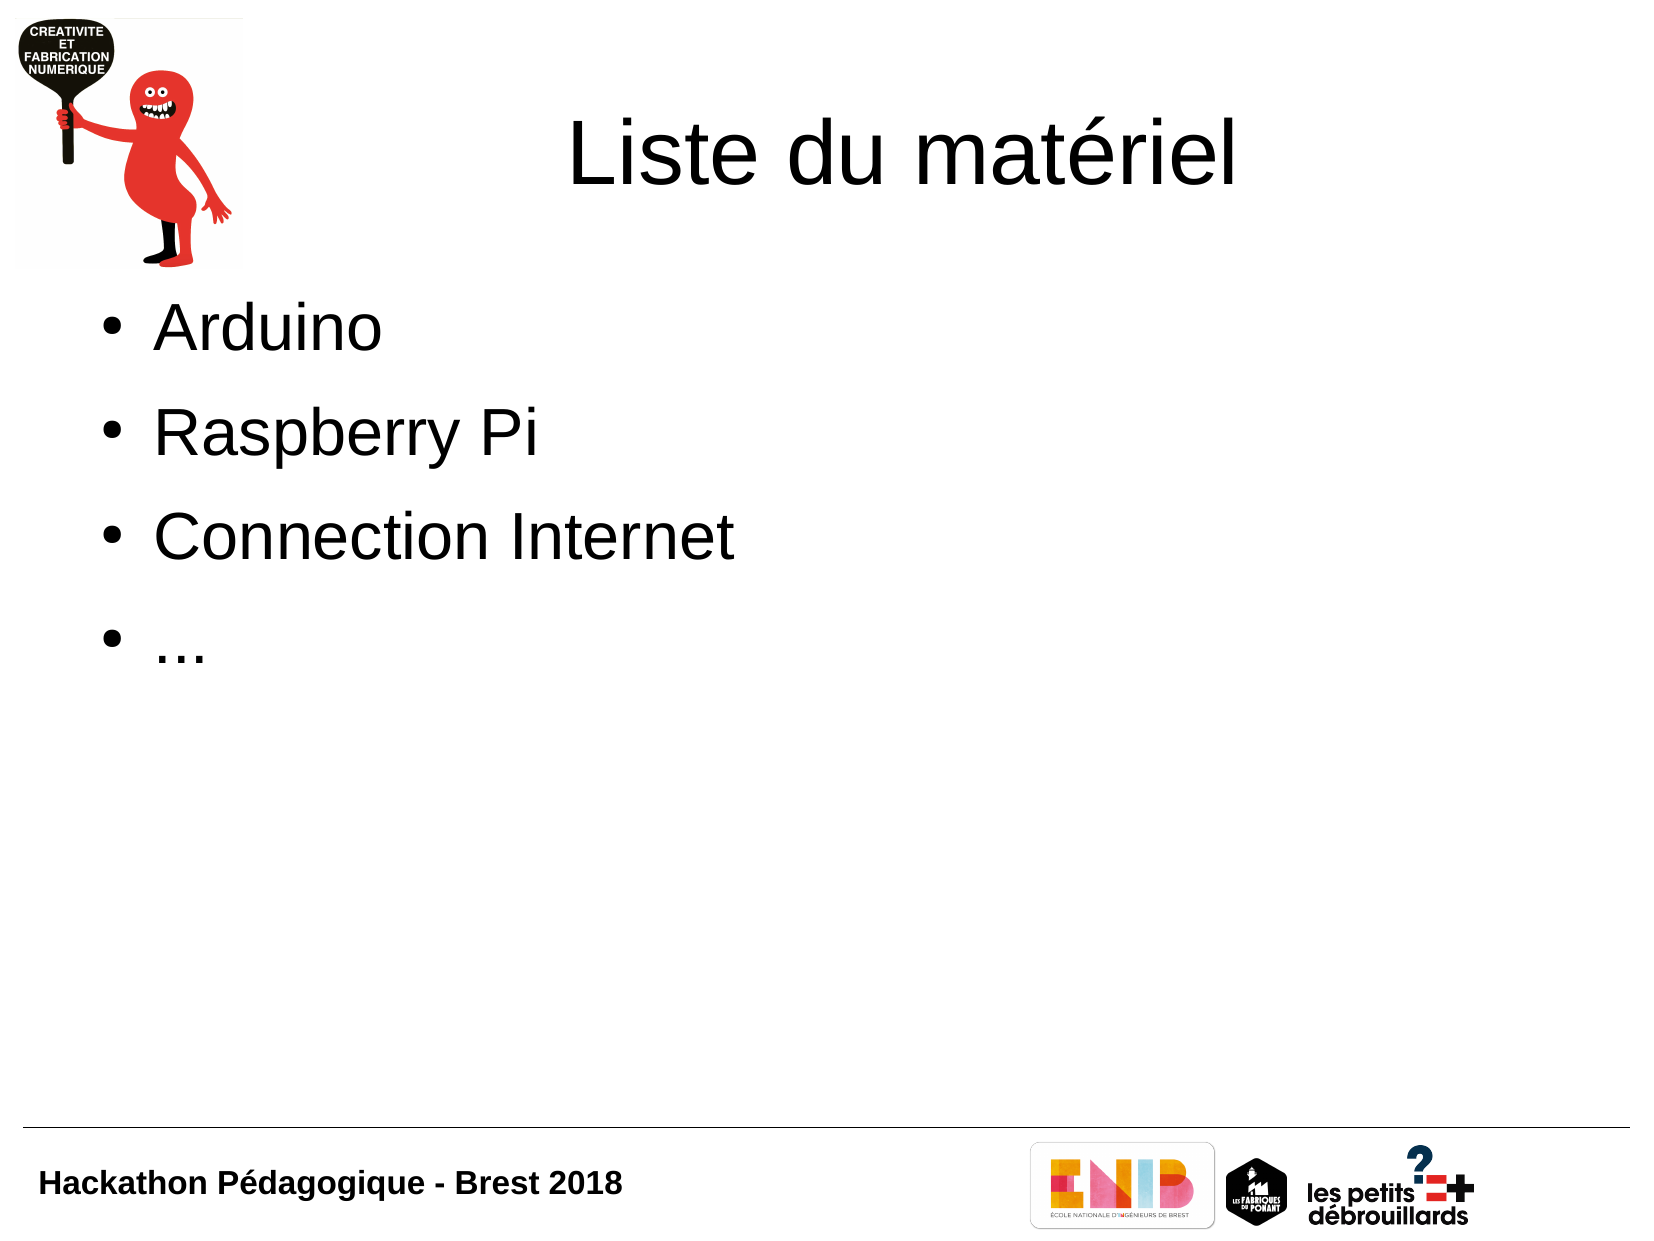

# Liste du matériel
Arduino
Raspberry Pi
Connection Internet
...
Hackathon Pédagogique - Brest 2018